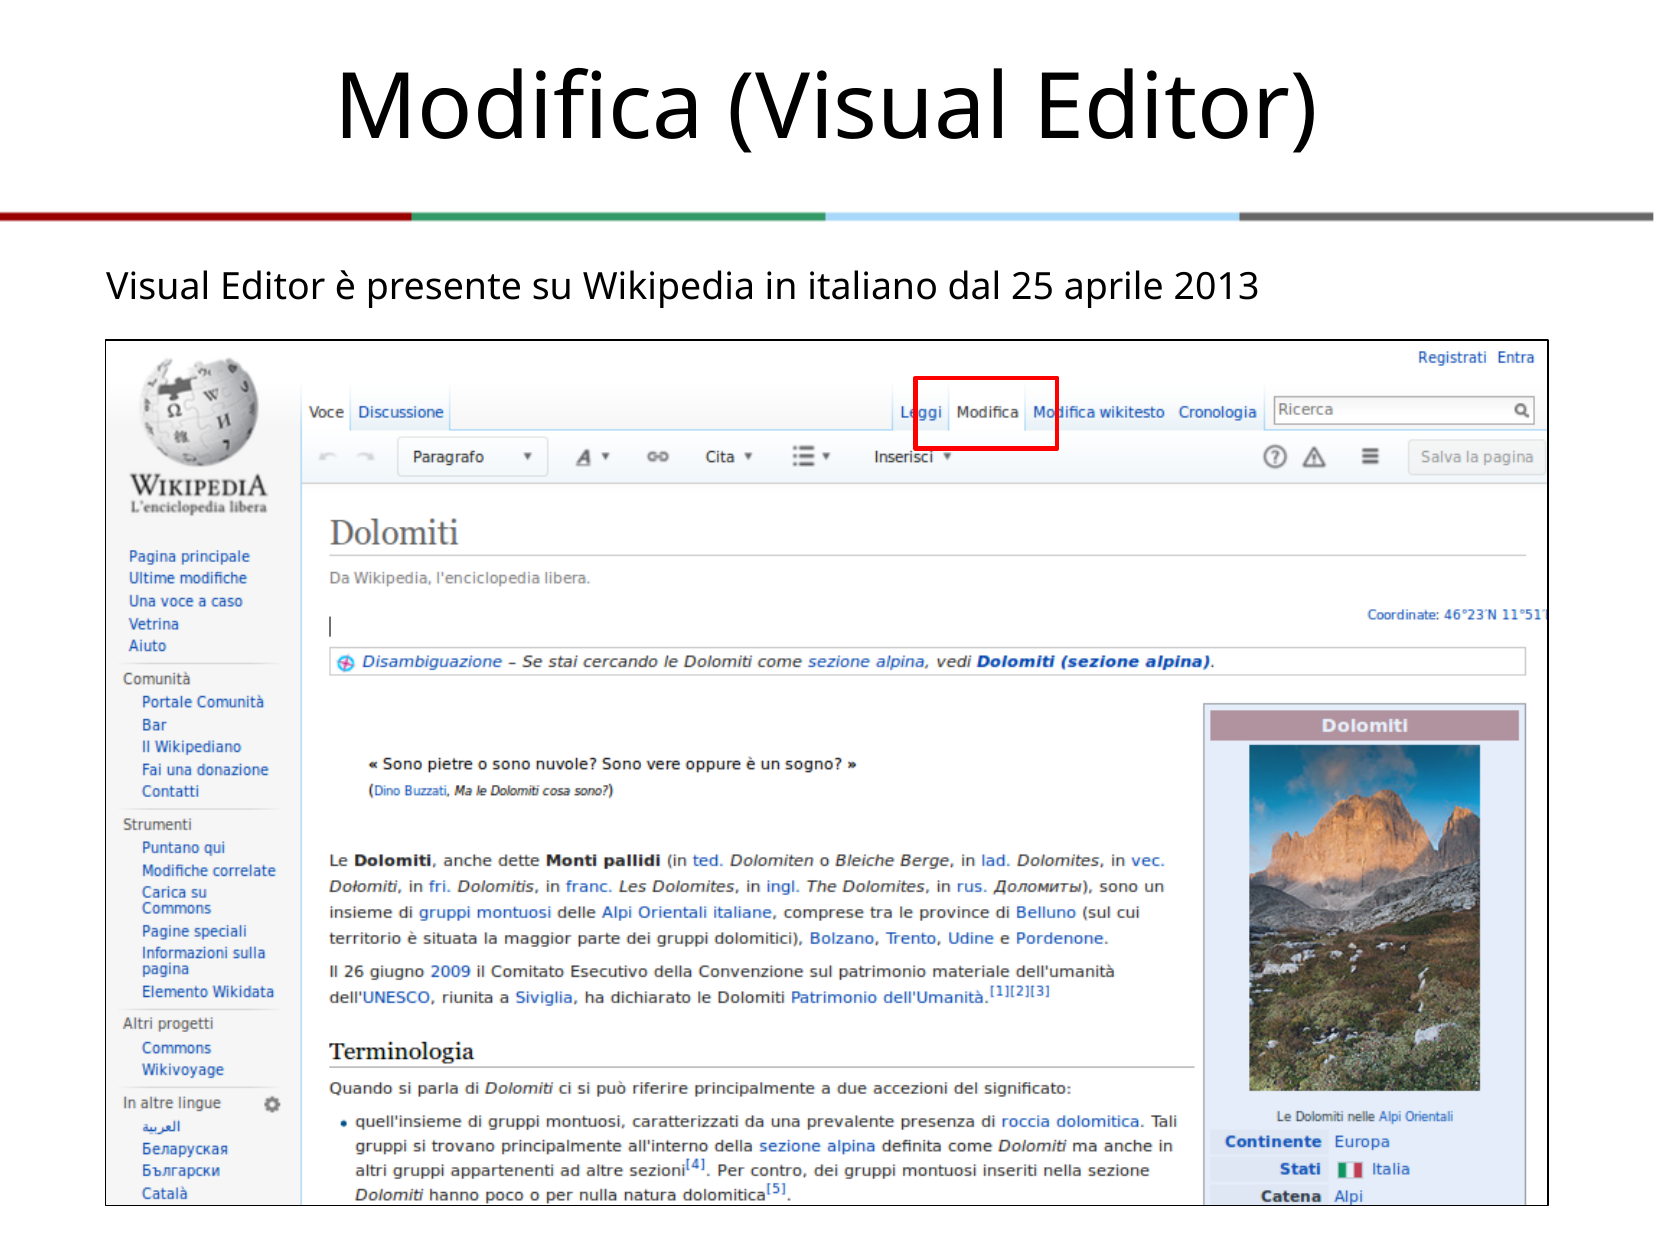

# Modifica (Visual Editor)
Visual Editor è presente su Wikipedia in italiano dal 25 aprile 2013